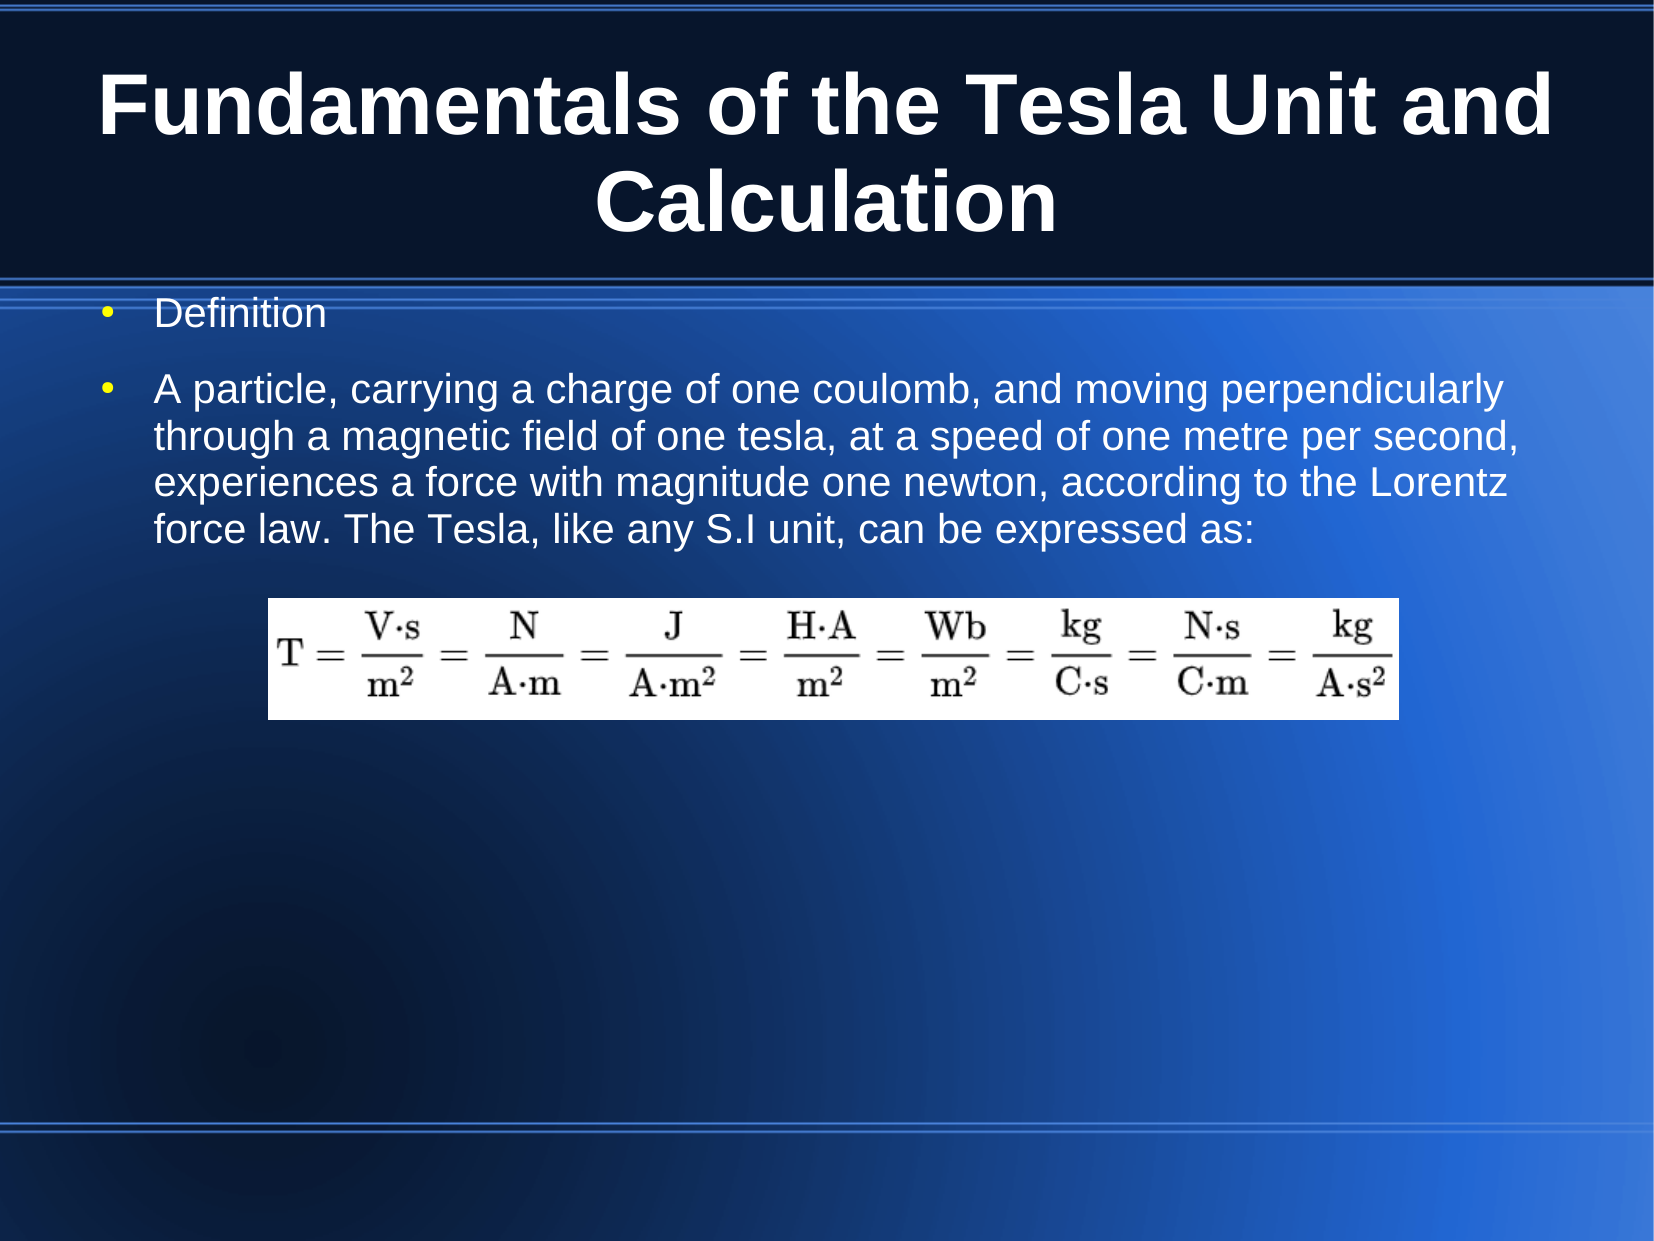

# Fundamentals of the Tesla Unit and Calculation
Definition
A particle, carrying a charge of one coulomb, and moving perpendicularly through a magnetic field of one tesla, at a speed of one metre per second, experiences a force with magnitude one newton, according to the Lorentz force law. The Tesla, like any S.I unit, can be expressed as: